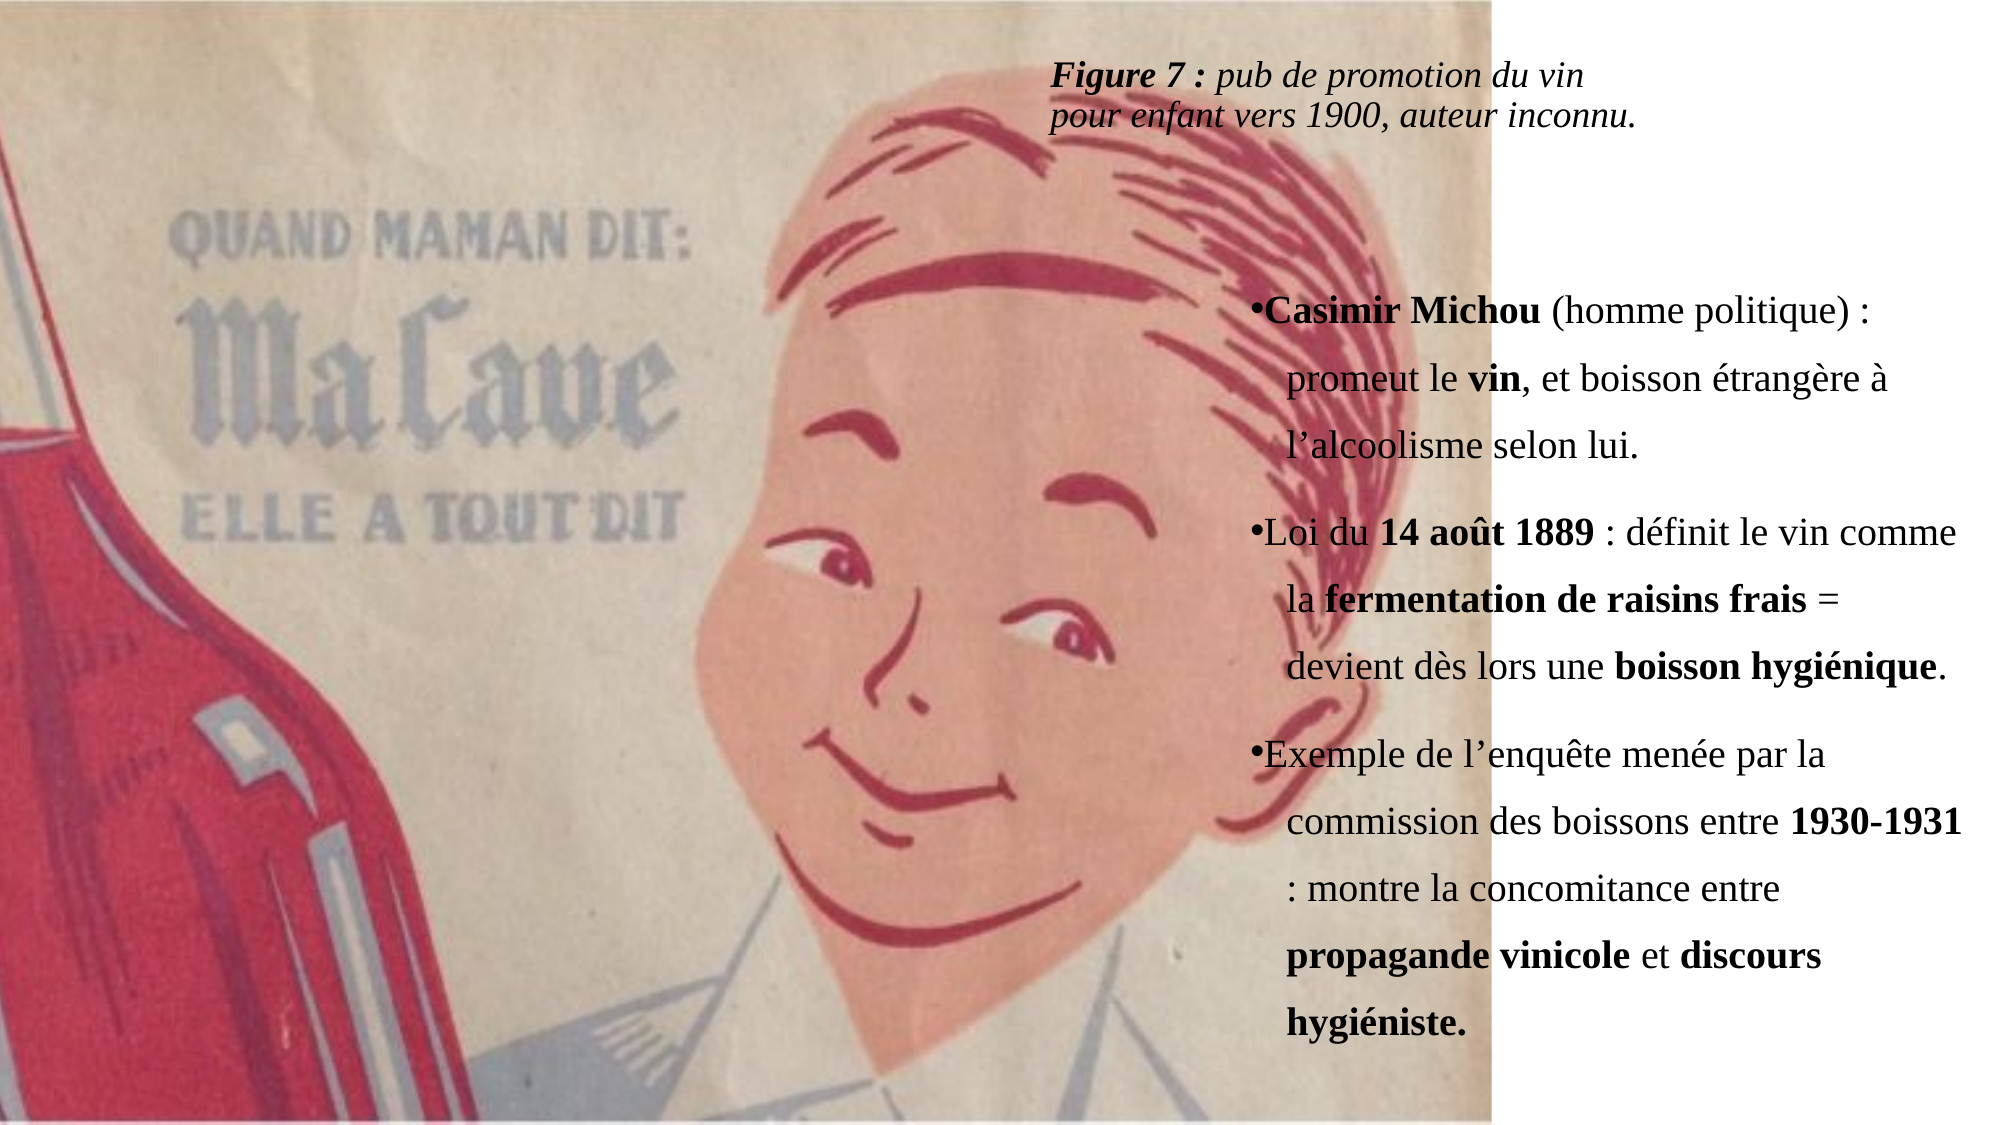

# Figure 7 : pub de promotion du vin pour enfant vers 1900, auteur inconnu.
Casimir Michou (homme politique) : promeut le vin, et boisson étrangère à l’alcoolisme selon lui.
Loi du 14 août 1889 : définit le vin comme la fermentation de raisins frais = devient dès lors une boisson hygiénique.
Exemple de l’enquête menée par la commission des boissons entre 1930-1931 : montre la concomitance entre propagande vinicole et discours hygiéniste.